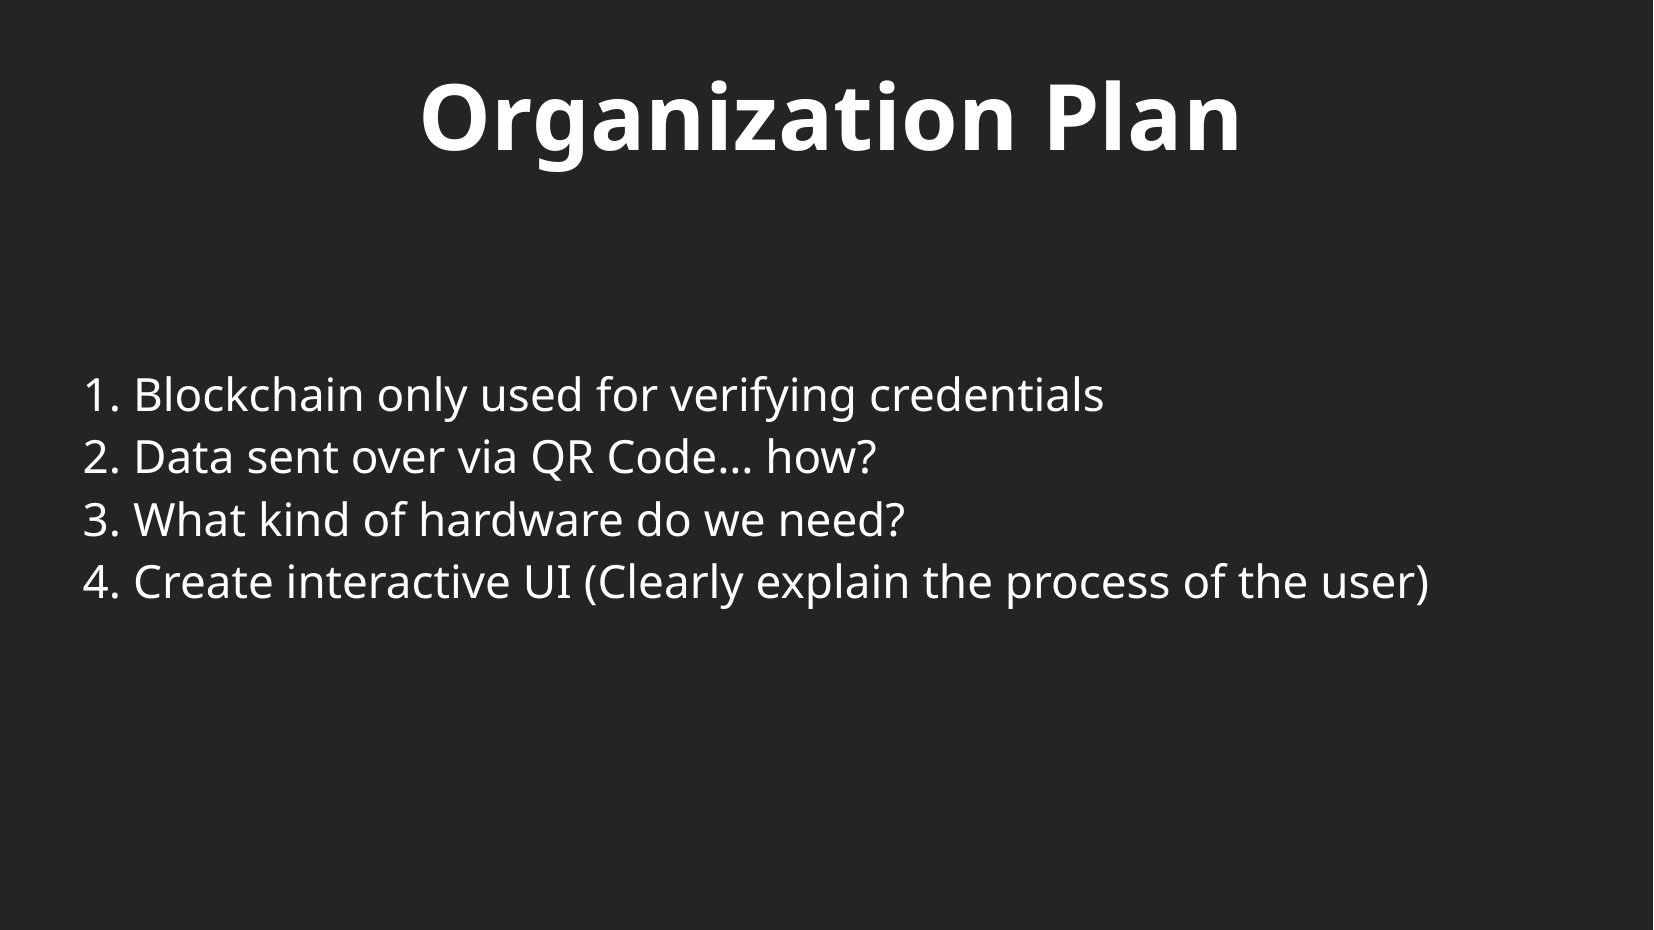

Organization Plan
# Blockchain only used for verifying credentials
 Data sent over via QR Code… how?
 What kind of hardware do we need?
 Create interactive UI (Clearly explain the process of the user)